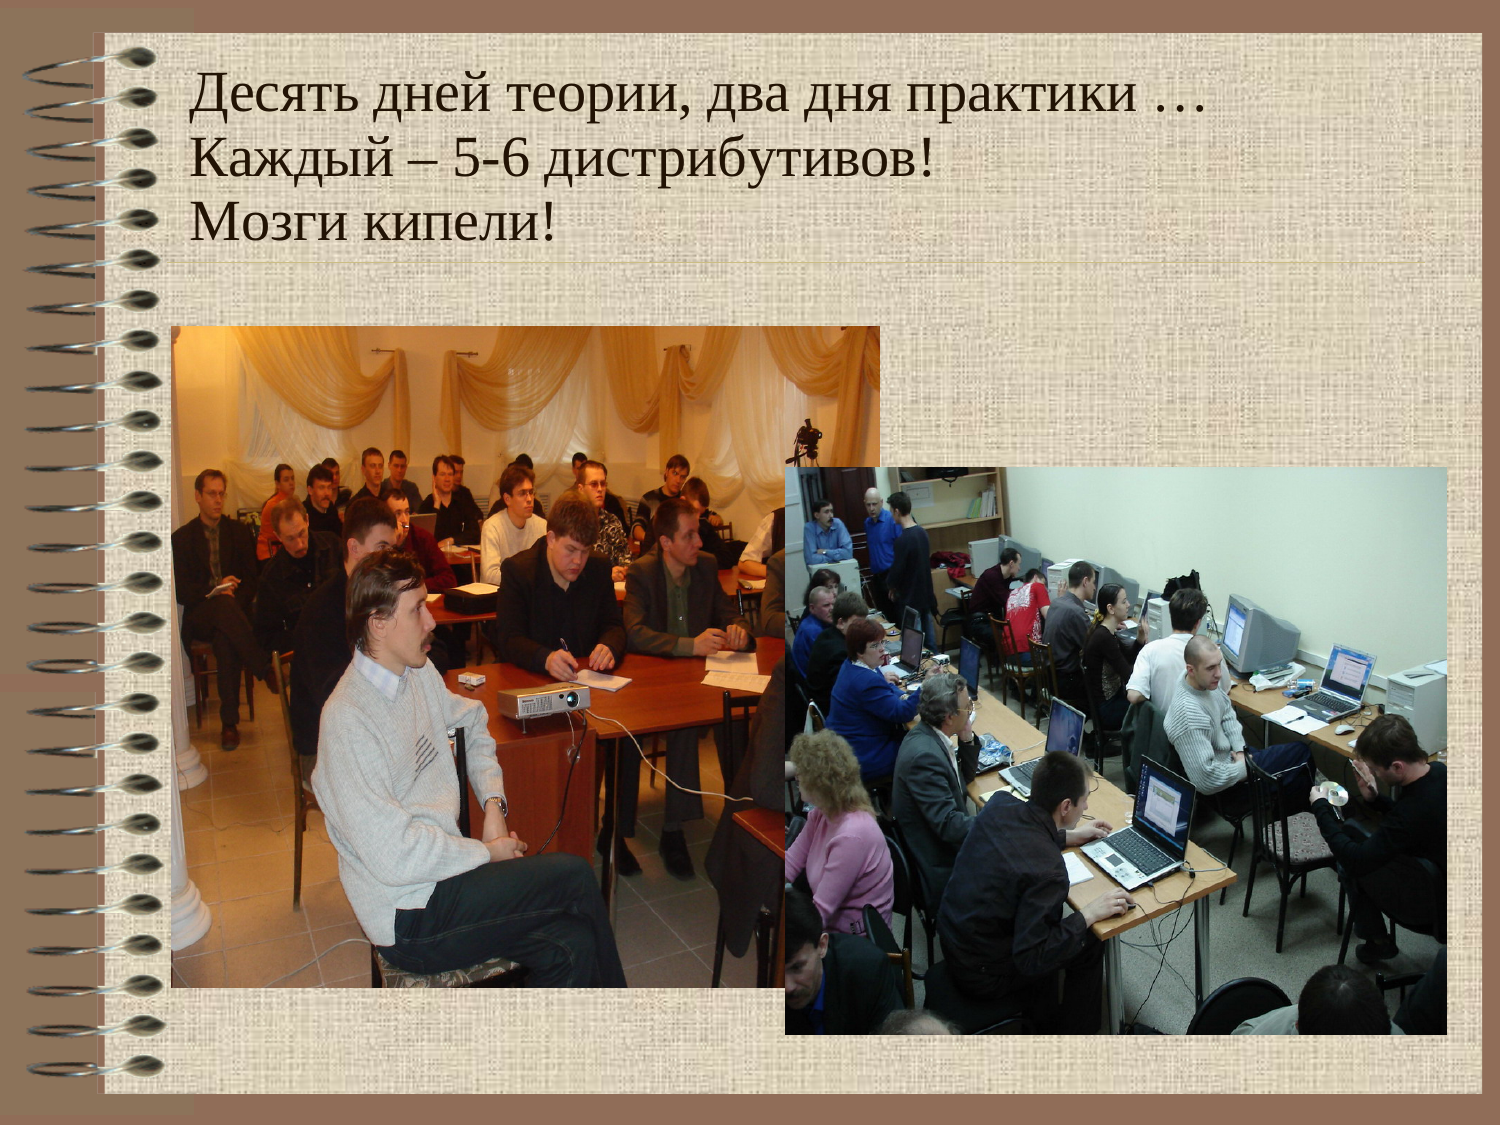

# Десять дней теории, два дня практики … Каждый – 5-6 дистрибутивов! Мозги кипели!